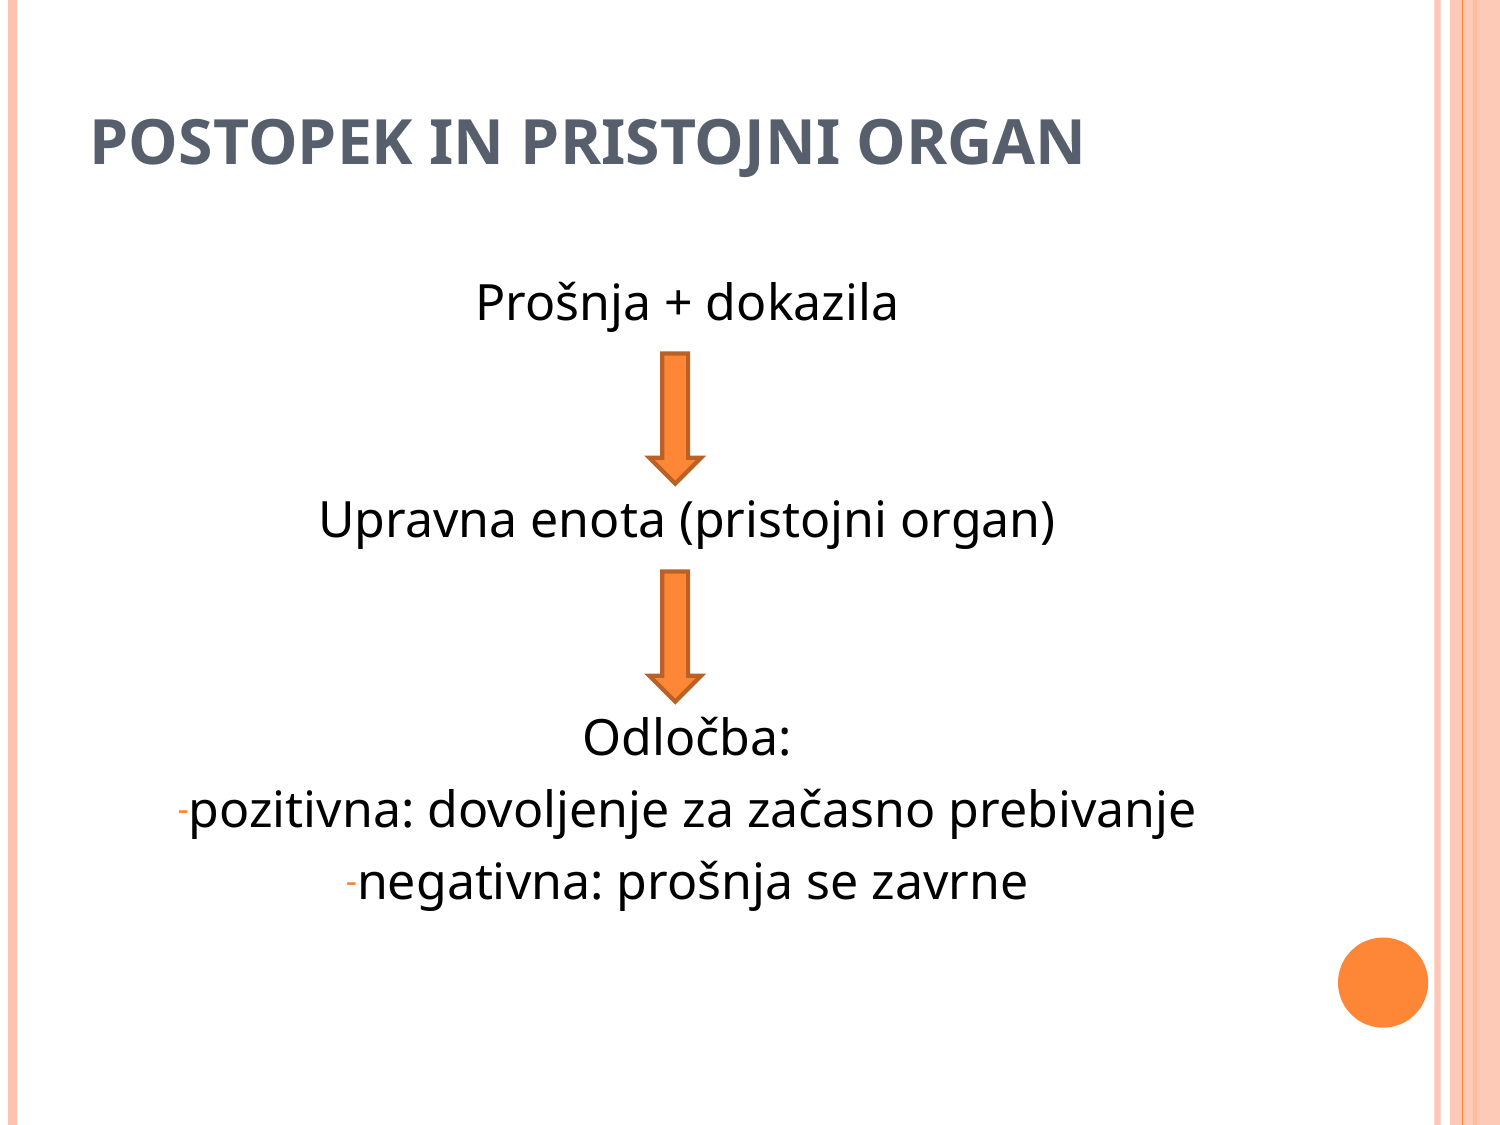

# POSTOPEK IN PRISTOJNI ORGAN
Prošnja + dokazila
Upravna enota (pristojni organ)
Odločba:
pozitivna: dovoljenje za začasno prebivanje
negativna: prošnja se zavrne